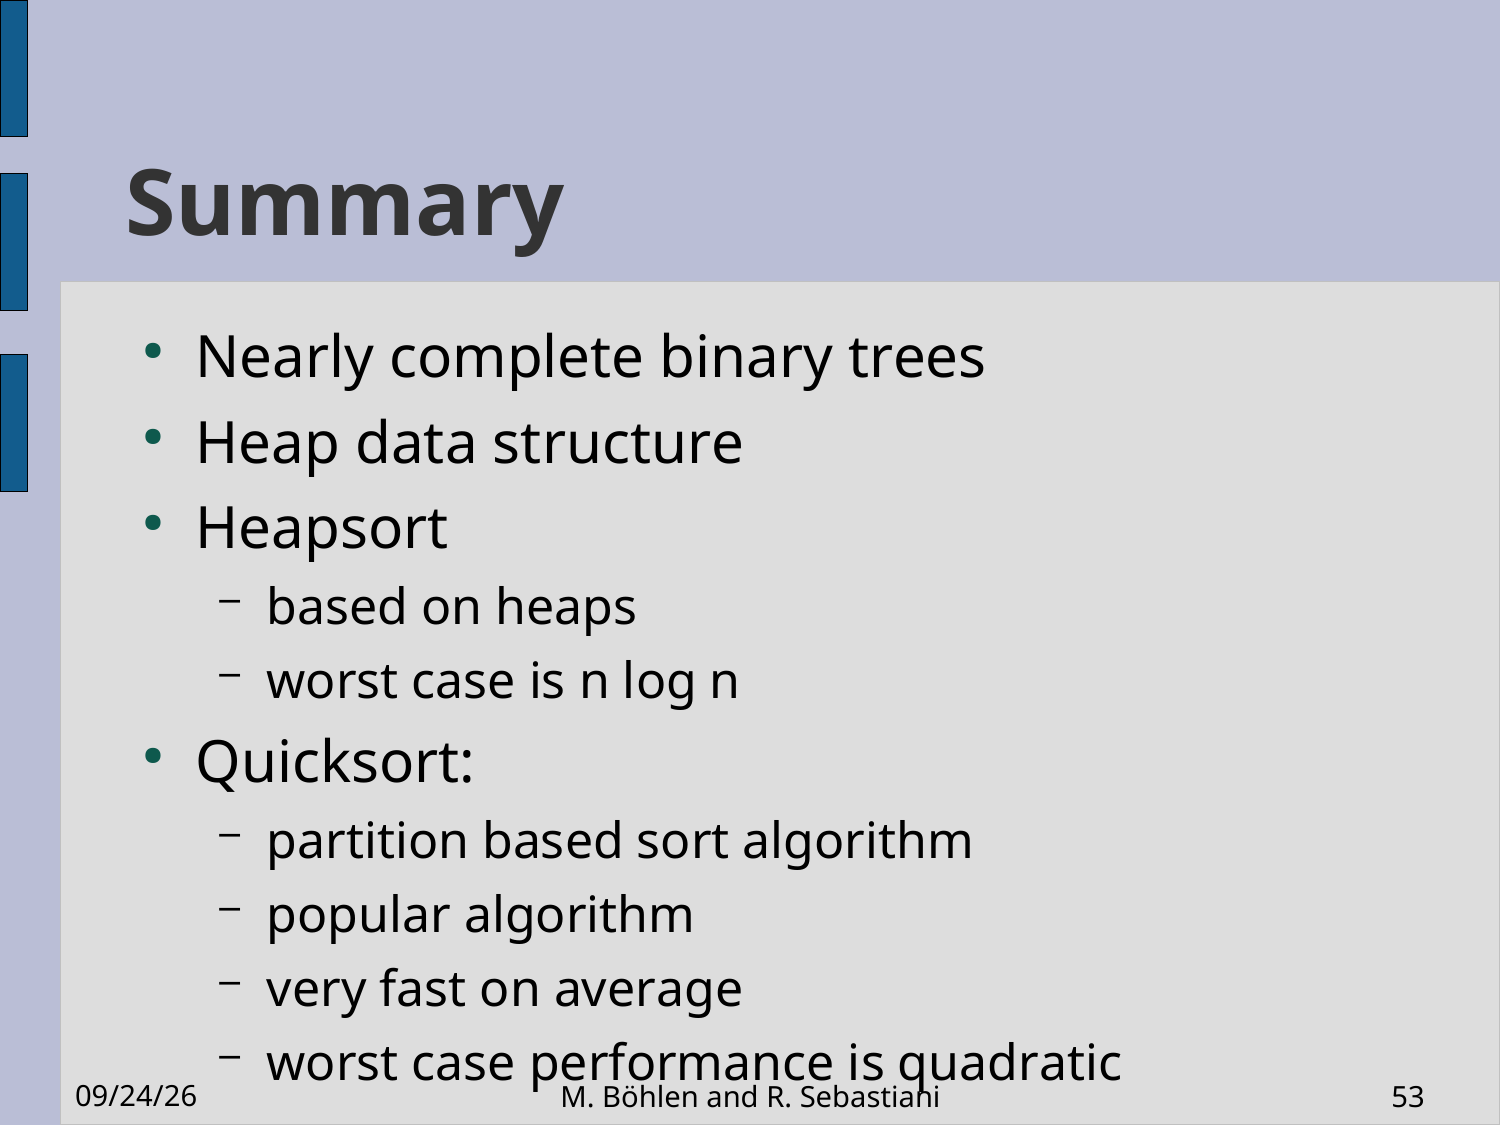

# Summary
Nearly complete binary trees
Heap data structure
Heapsort
based on heaps
worst case is n log n
Quicksort:
partition based sort algorithm
popular algorithm
very fast on average
worst case performance is quadratic
M. Böhlen and R. Sebastiani
53